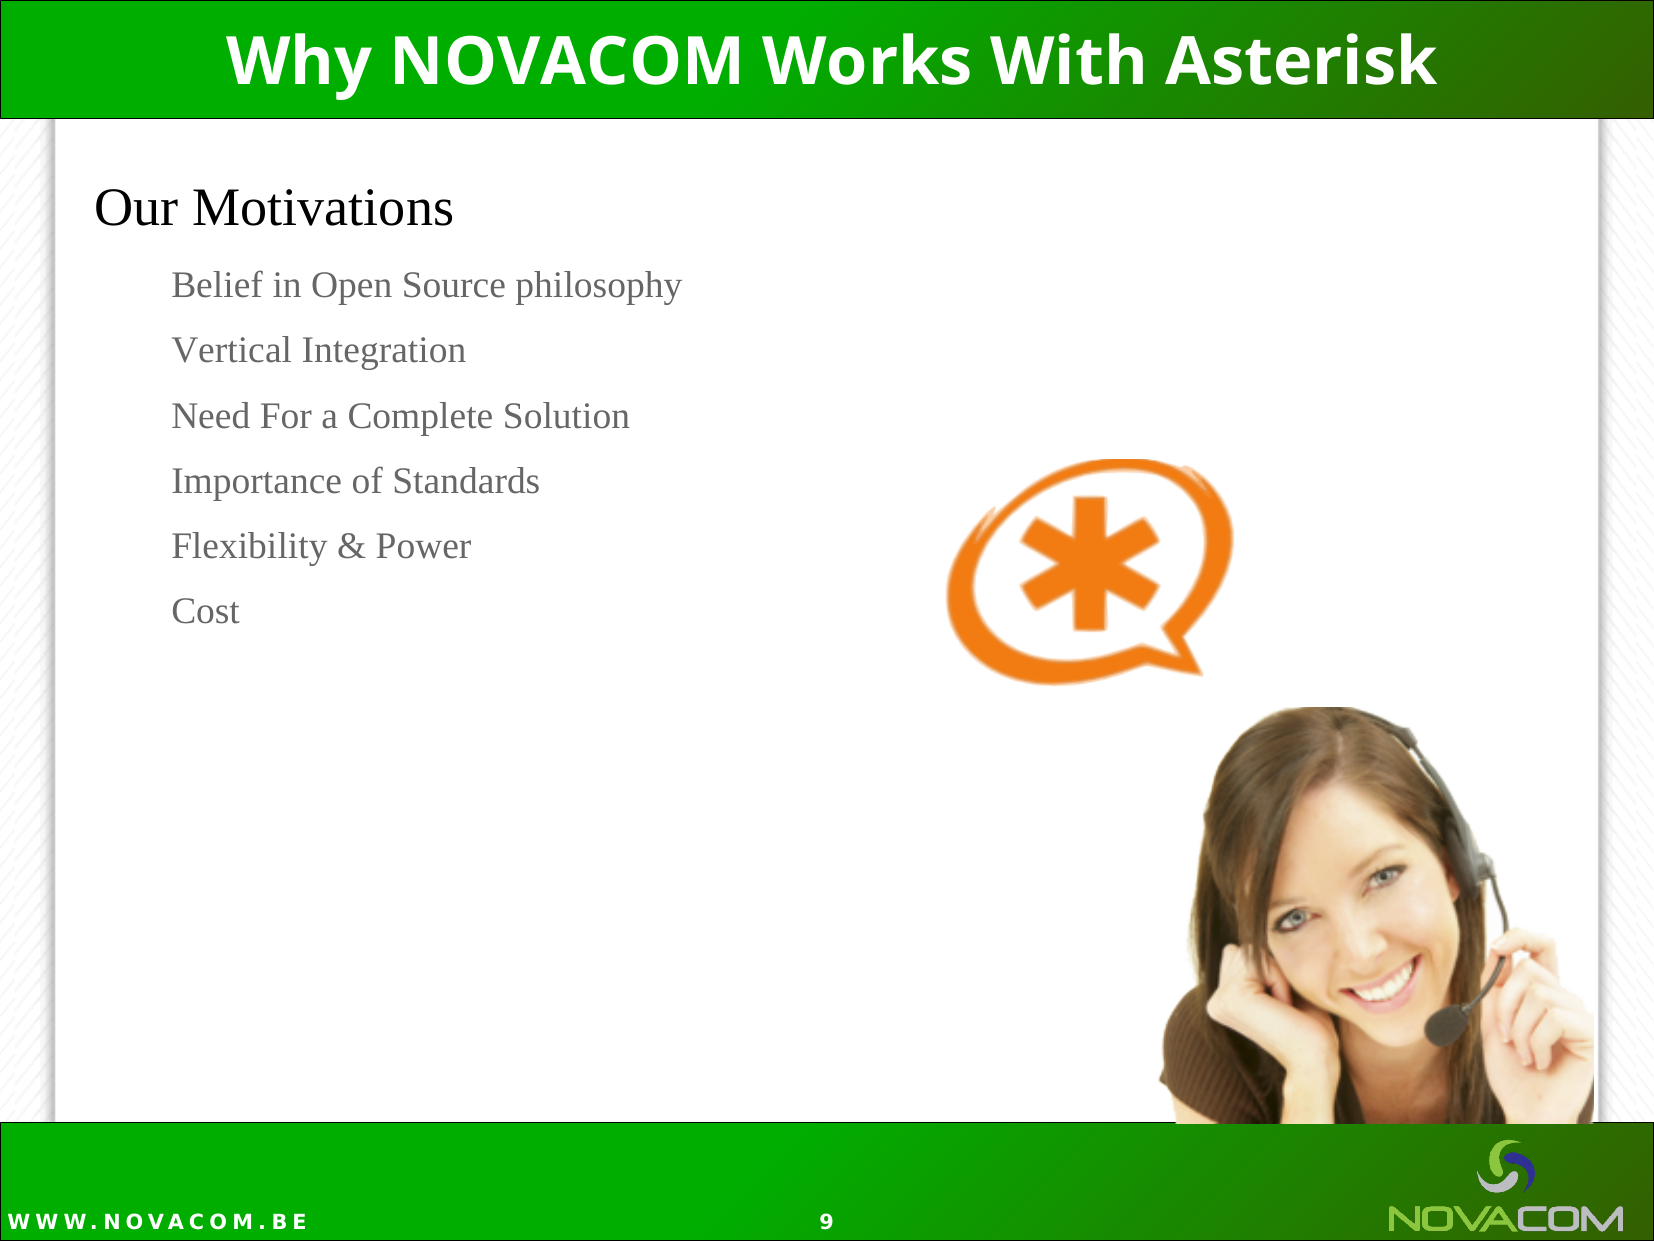

# Why NOVACOM Works With Asterisk
Our Motivations
Belief in Open Source philosophy
Vertical Integration
Need For a Complete Solution
Importance of Standards
Flexibility & Power
Cost